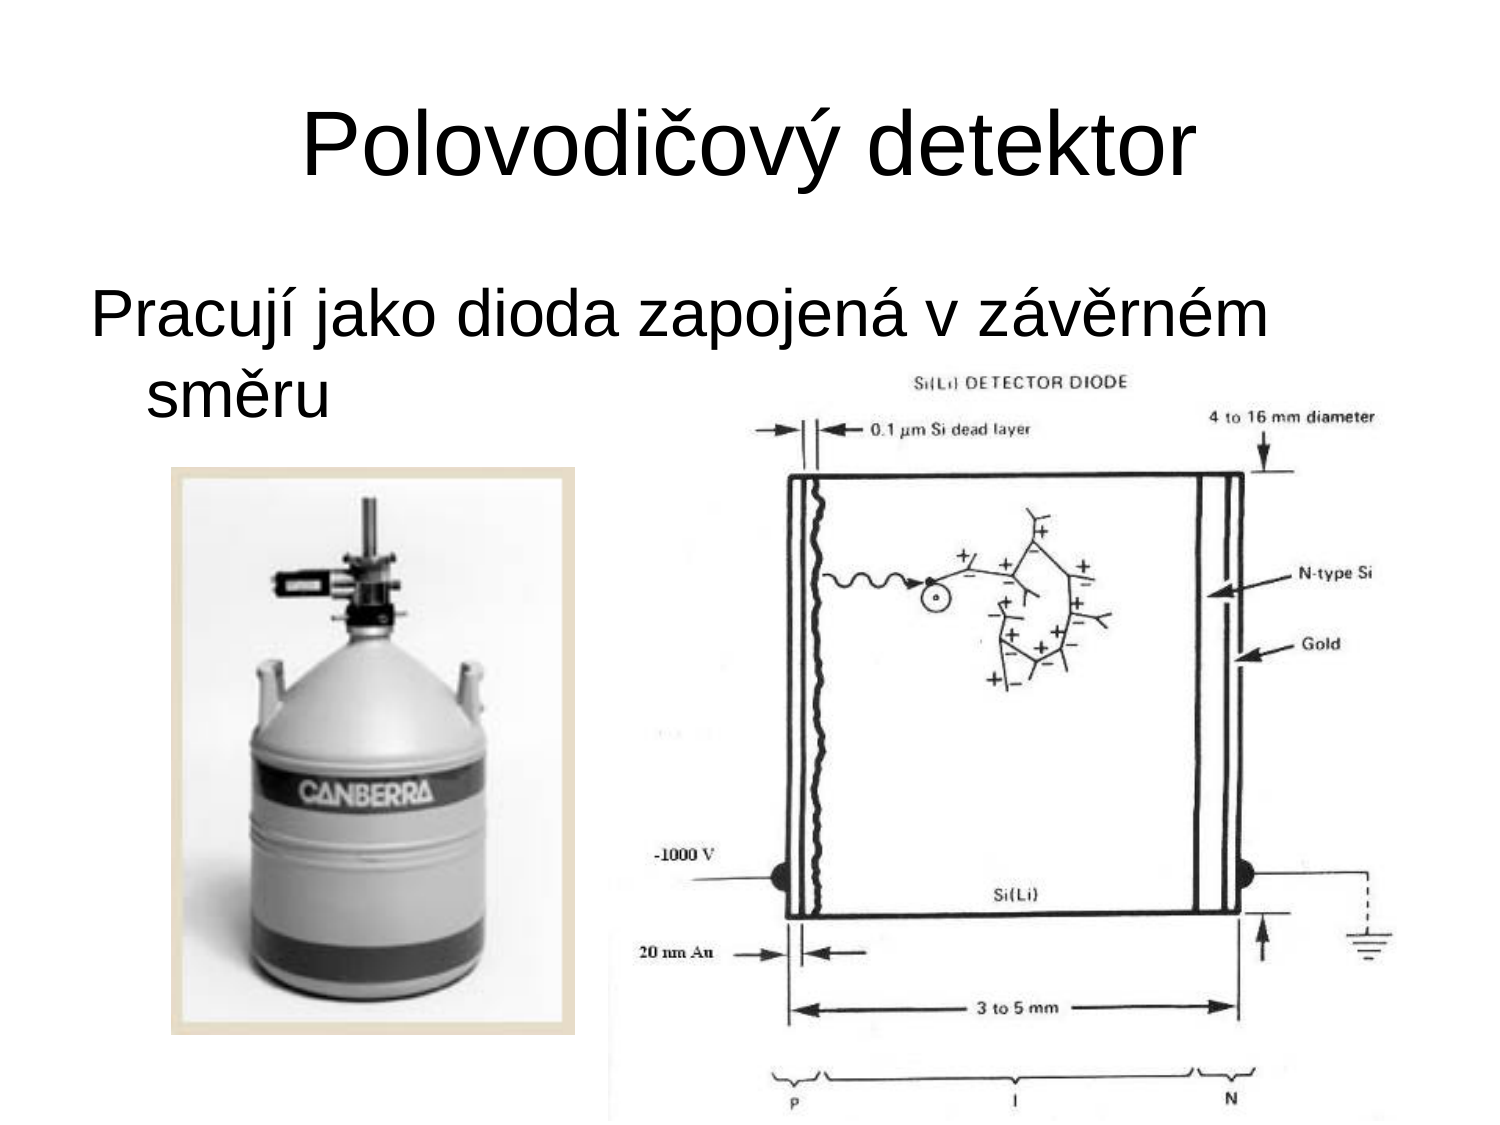

# Polovodičový detektor
Pracují jako dioda zapojená v závěrném směru